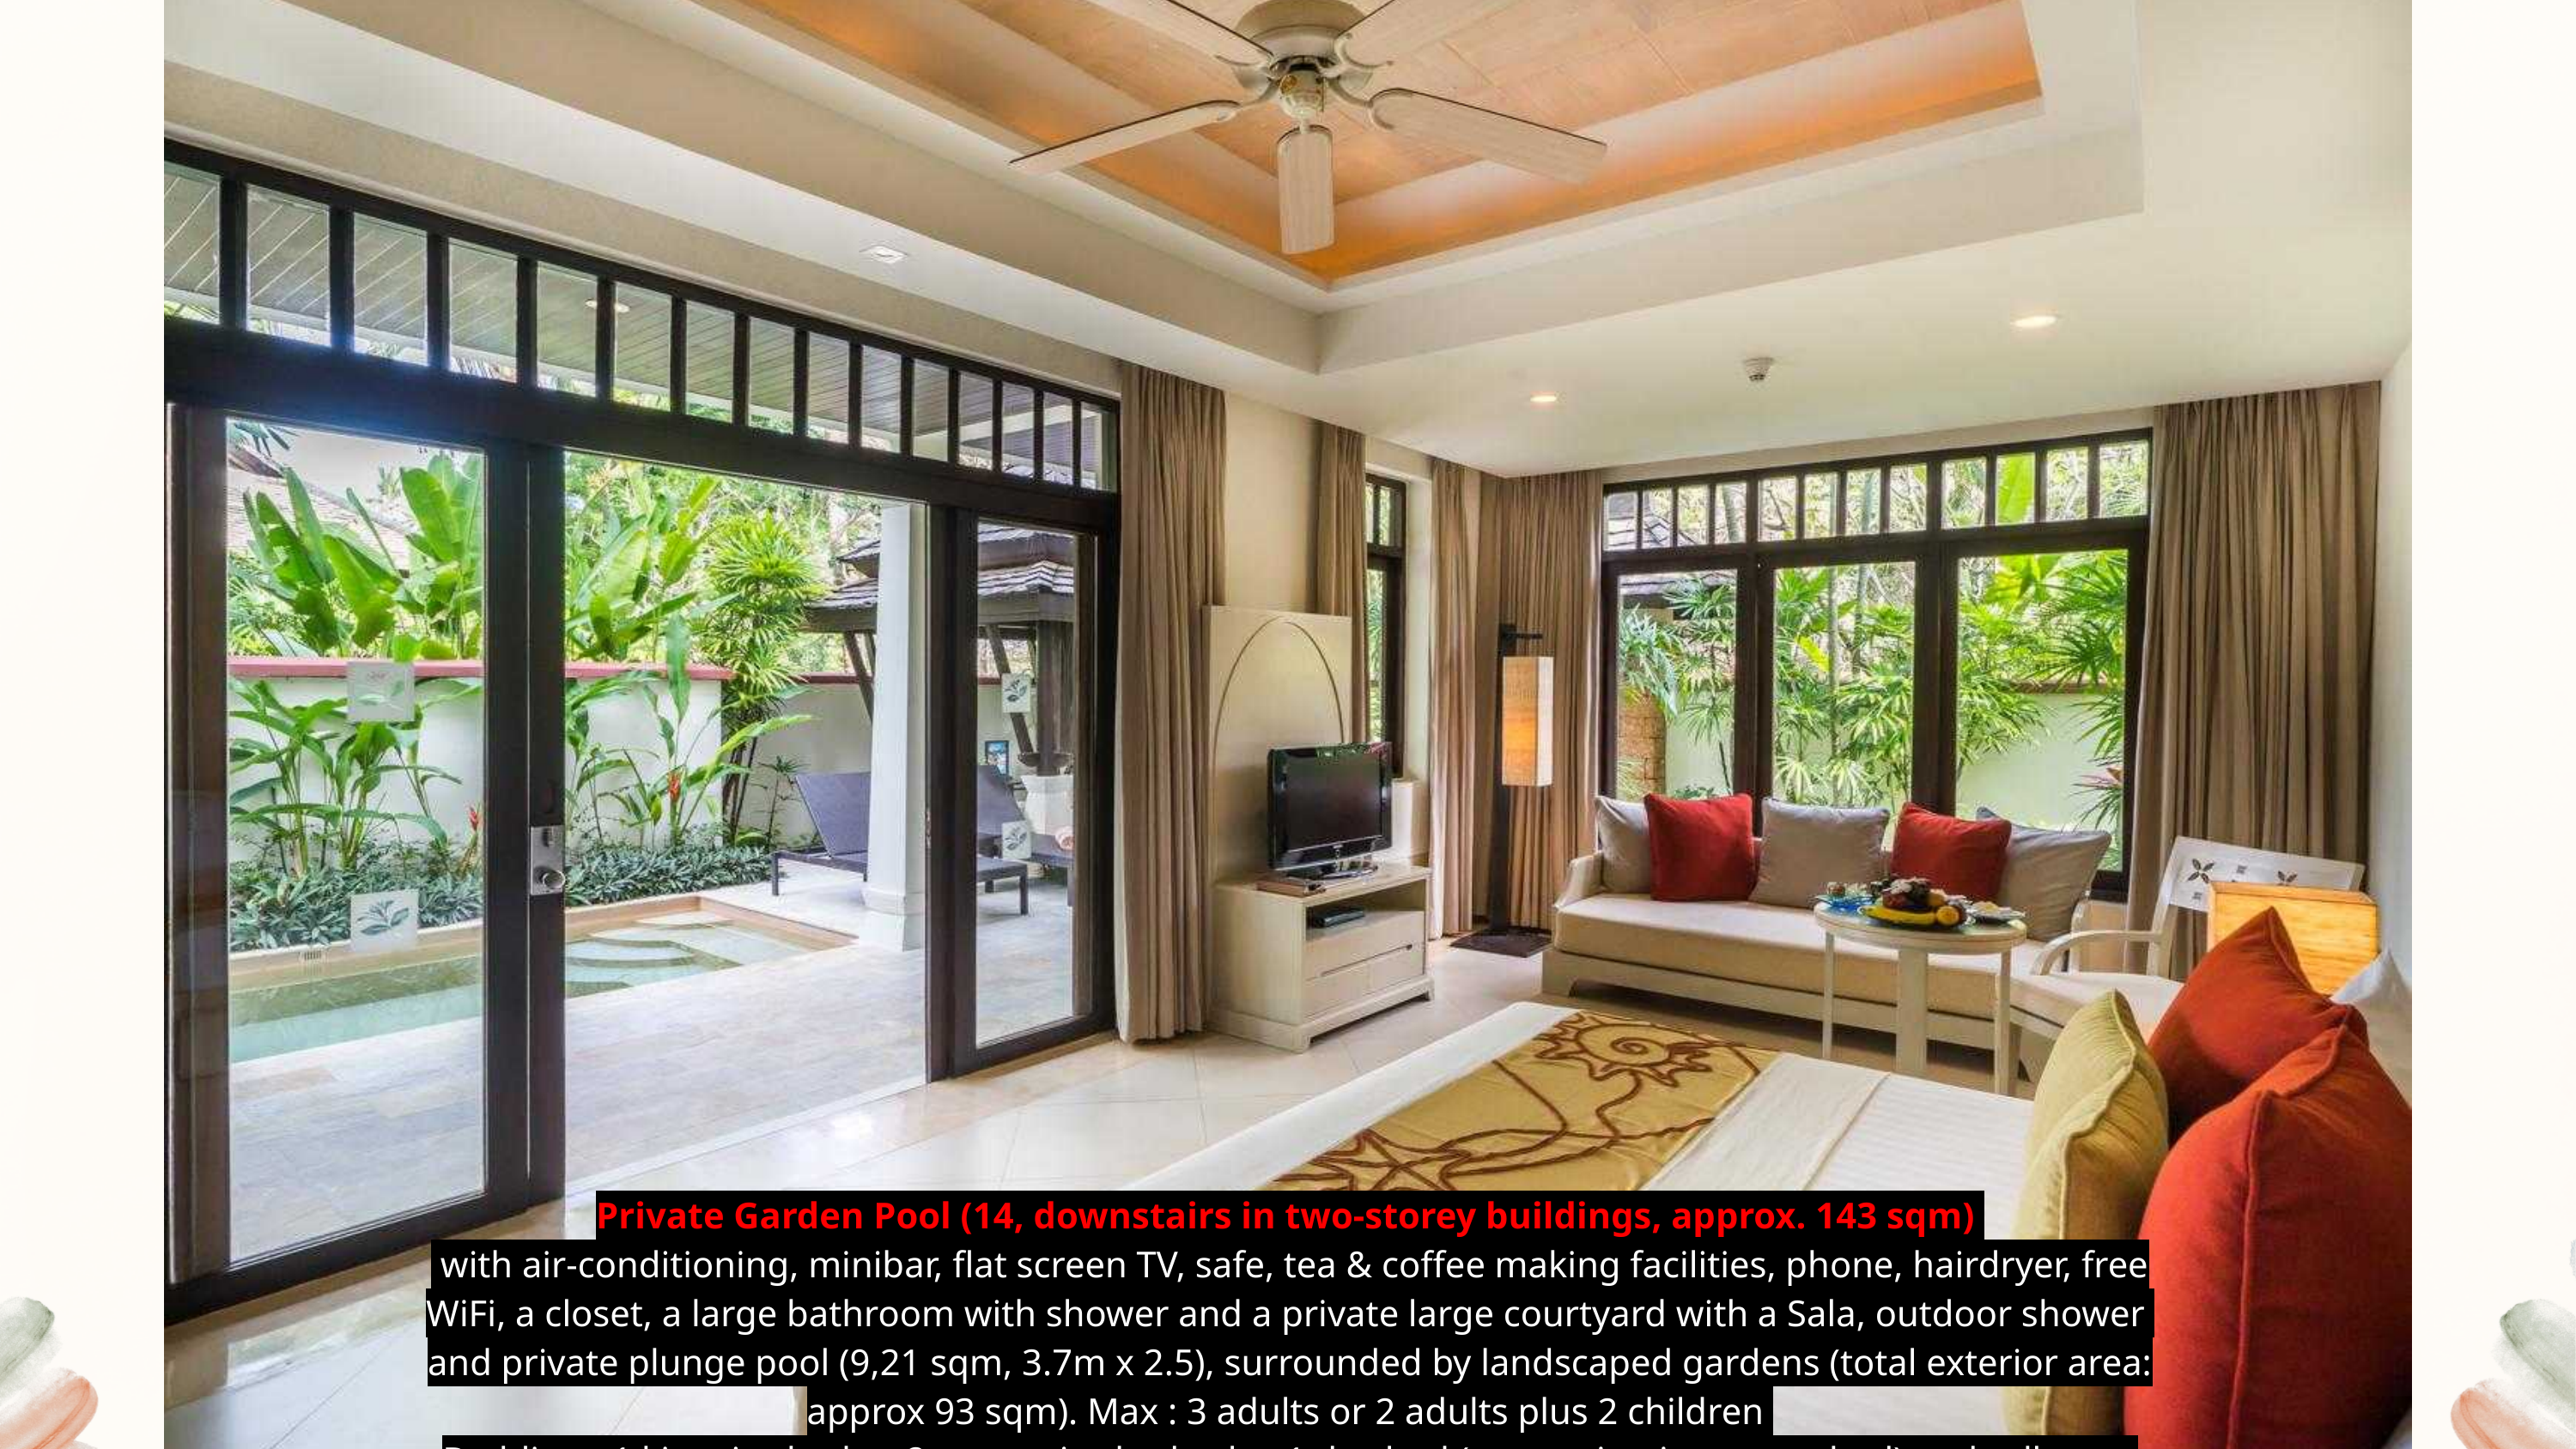

Private Garden Pool (14, downstairs in two-storey buildings, approx. 143 sqm)
 with air-conditioning, minibar, flat screen TV, safe, tea & coffee making facilities, phone, hairdryer, free WiFi, a closet, a large bathroom with shower and a private large courtyard with a Sala, outdoor shower
and private plunge pool (9,21 sqm, 3.7m x 2.5), surrounded by landscaped gardens (total exterior area: approx 93 sqm). Max : 3 adults or 2 adults plus 2 children
Bedding : 1 kingsize bed or 2 queensize beds plus 1 day bed (converting into extra bed) and rollaway
View : Private Garden